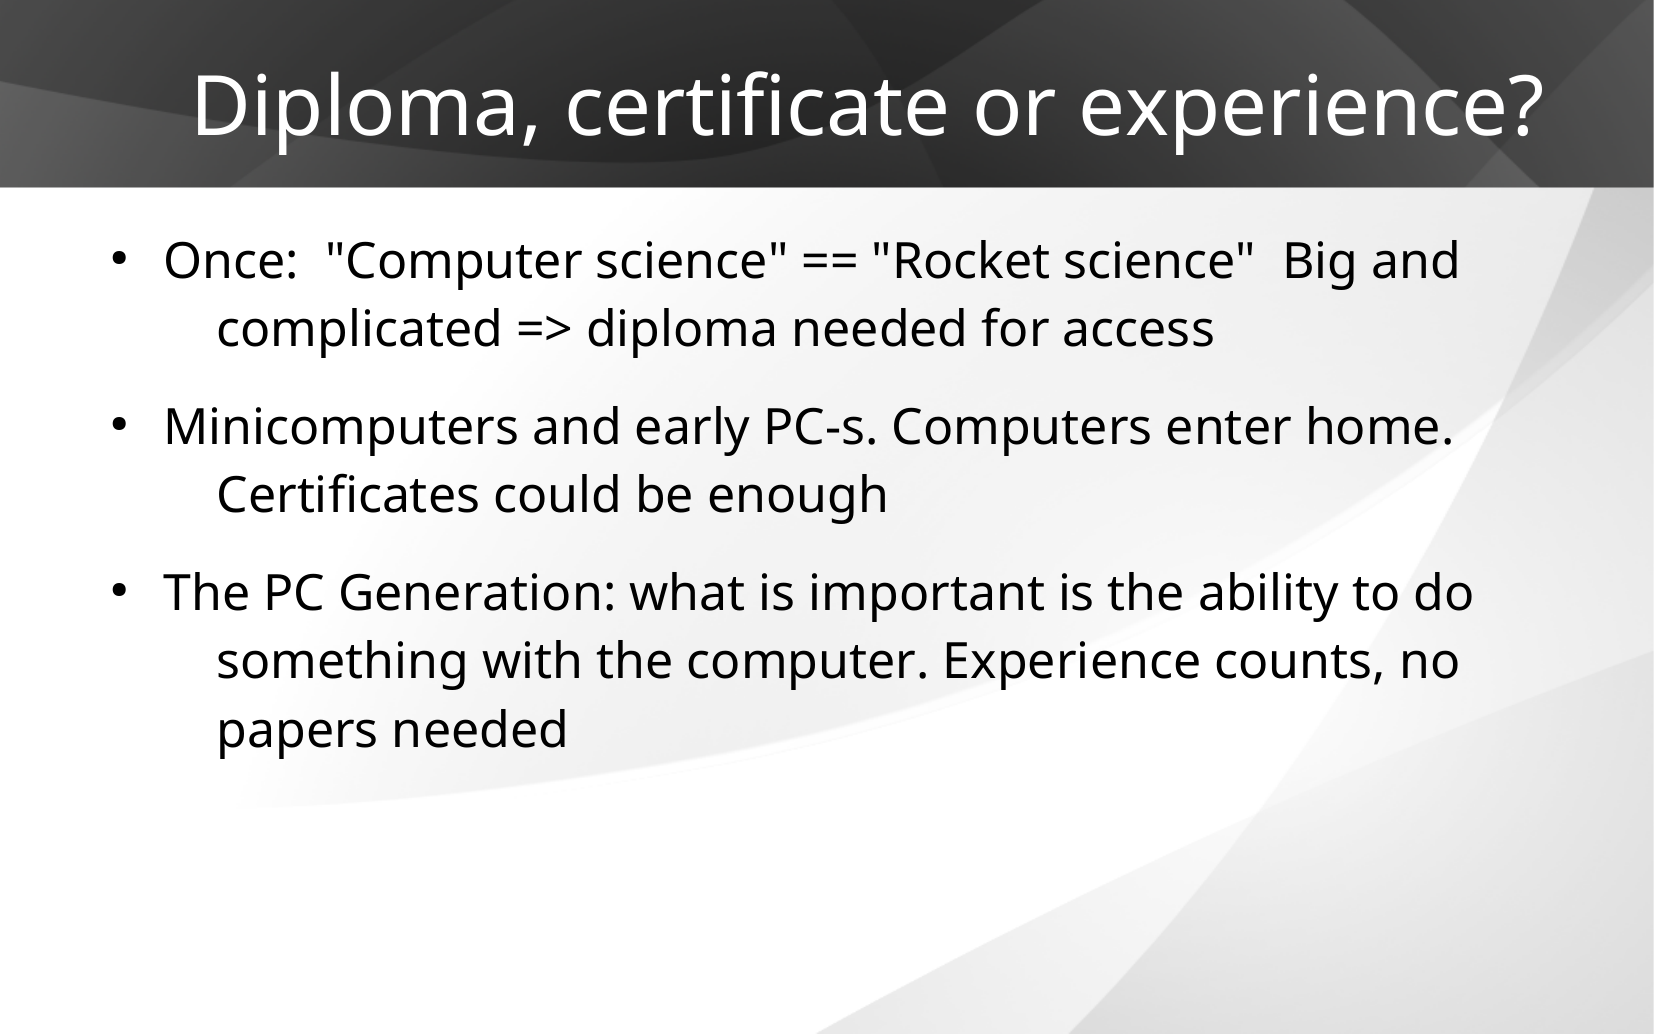

# Diploma, certificate or experience?
Once: "Computer science" == "Rocket science" Big and complicated => diploma needed for access
Minicomputers and early PC-s. Computers enter home. Certificates could be enough
The PC Generation: what is important is the ability to do something with the computer. Experience counts, no papers needed